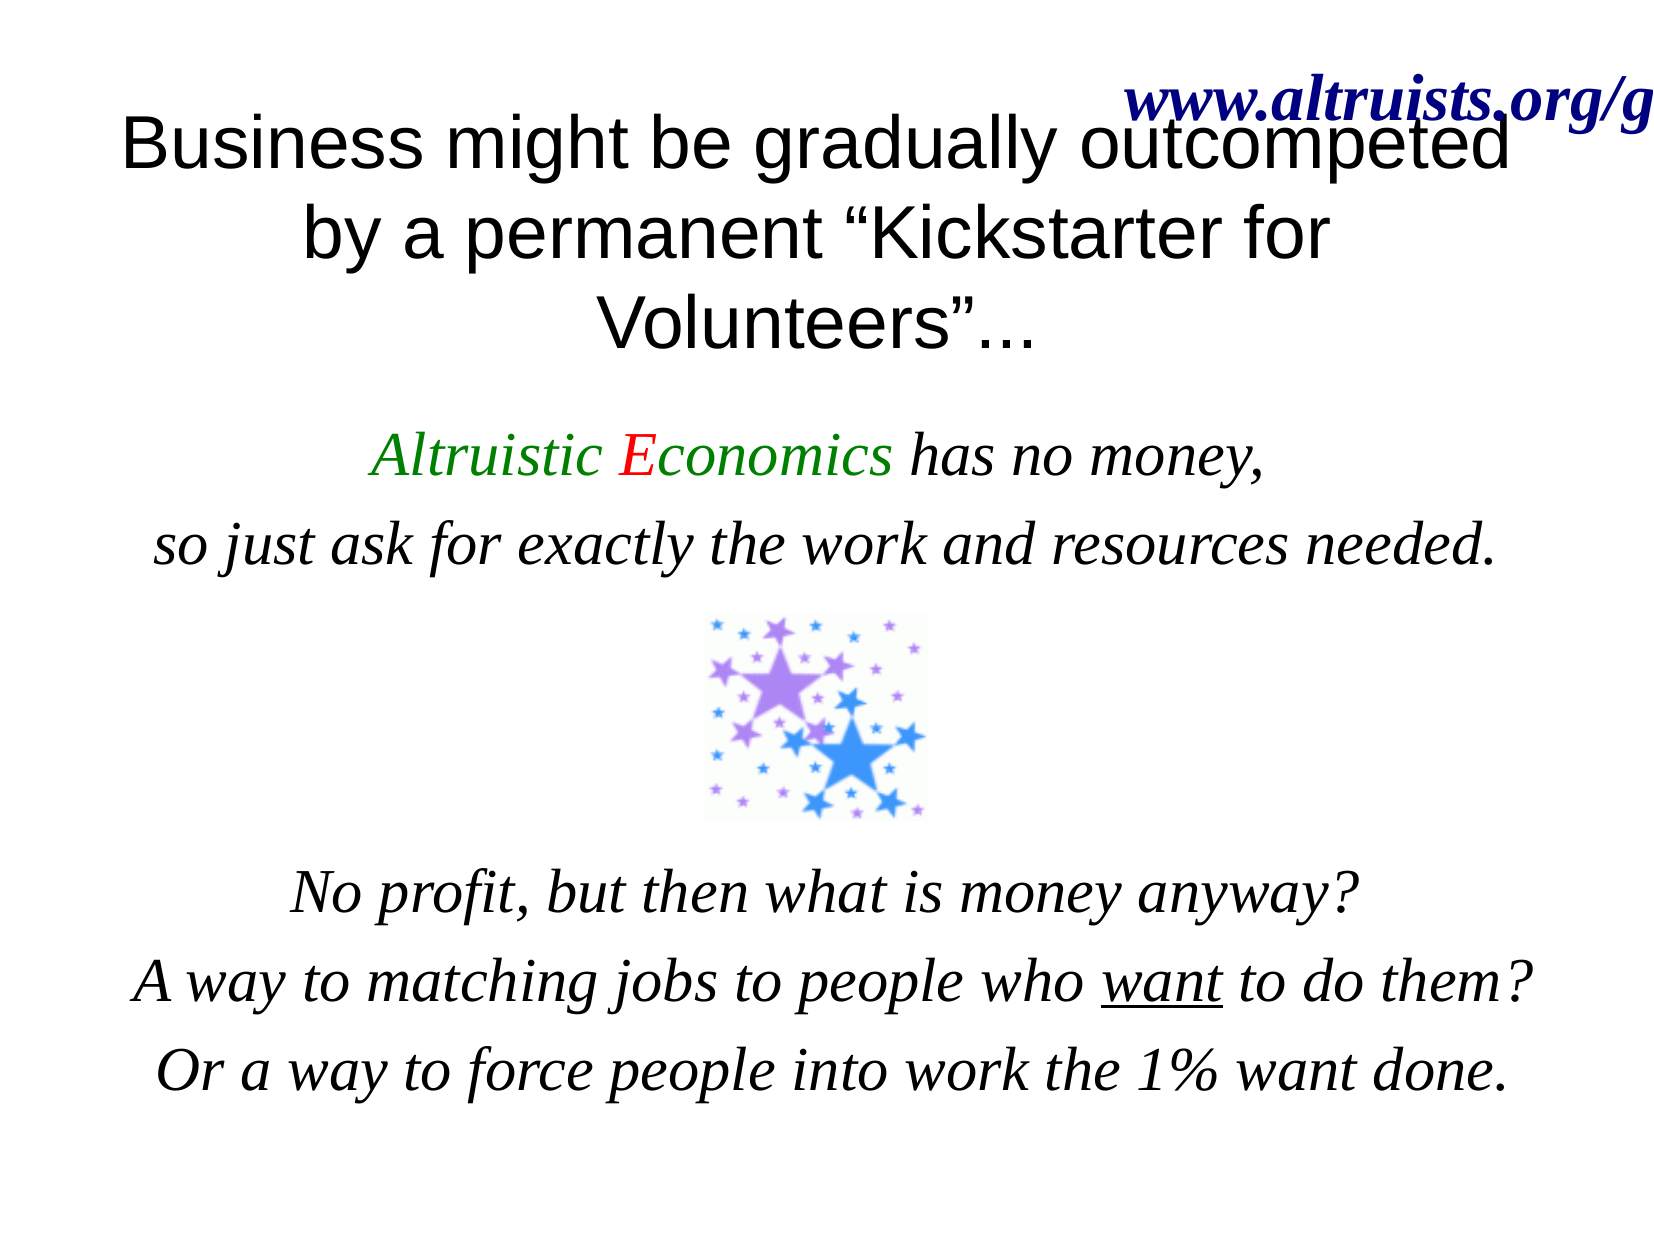

www.altruists.org/ge
# Business might be gradually outcompeted by a permanent “Kickstarter for Volunteers”...
Altruistic Economics has no money,
so just ask for exactly the work and resources needed.
No profit, but then what is money anyway?
A way to matching jobs to people who want to do them?
Or a way to force people into work the 1% want done.